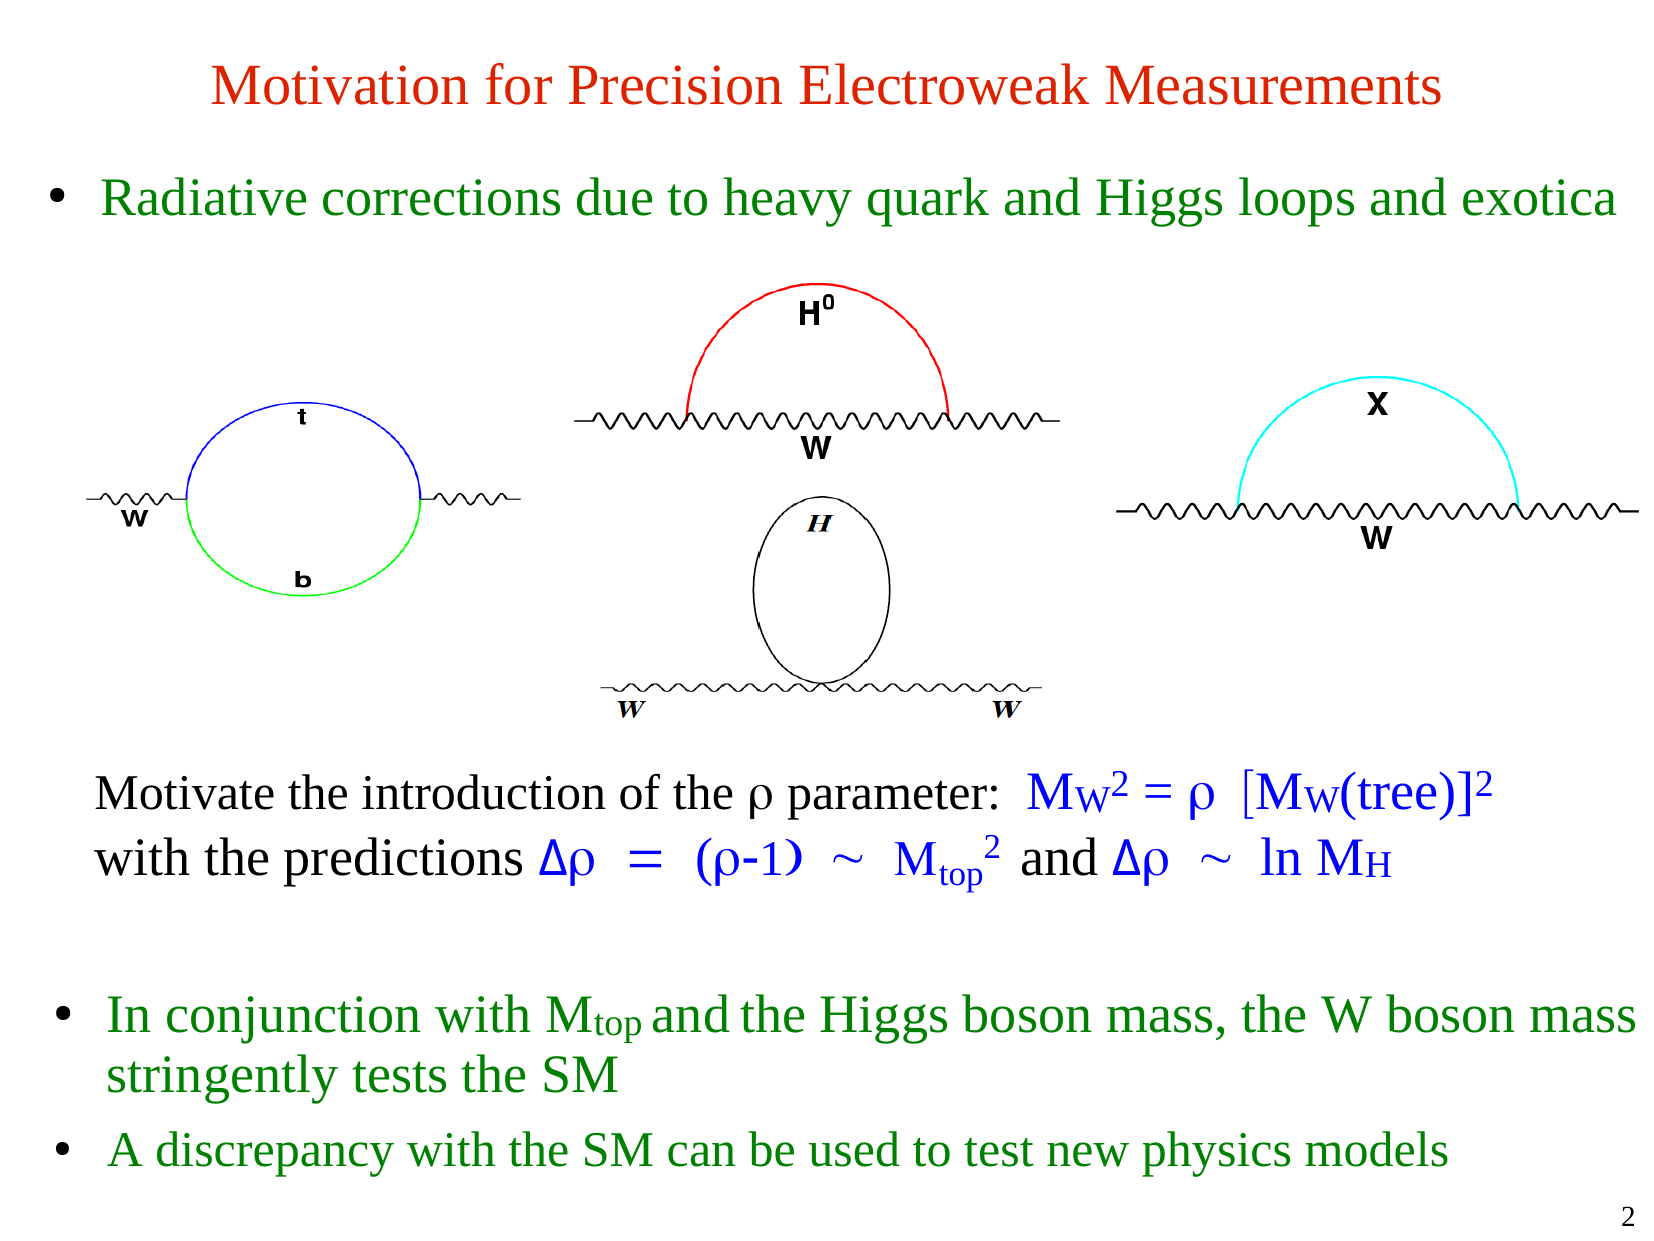

Motivation for Precision Electroweak Measurements
# Radiative corrections due to heavy quark and Higgs loops and exotica
Motivate the introduction of the ρ parameter: MW2 = ρ [MW(tree)]2
with the predictions Δρ = (ρ-1) ~ Mtop2 and Δρ ~ ln MH
In conjunction with Mtop and the Higgs boson mass, the W boson mass stringently tests the SM
A discrepancy with the SM can be used to test new physics models
2